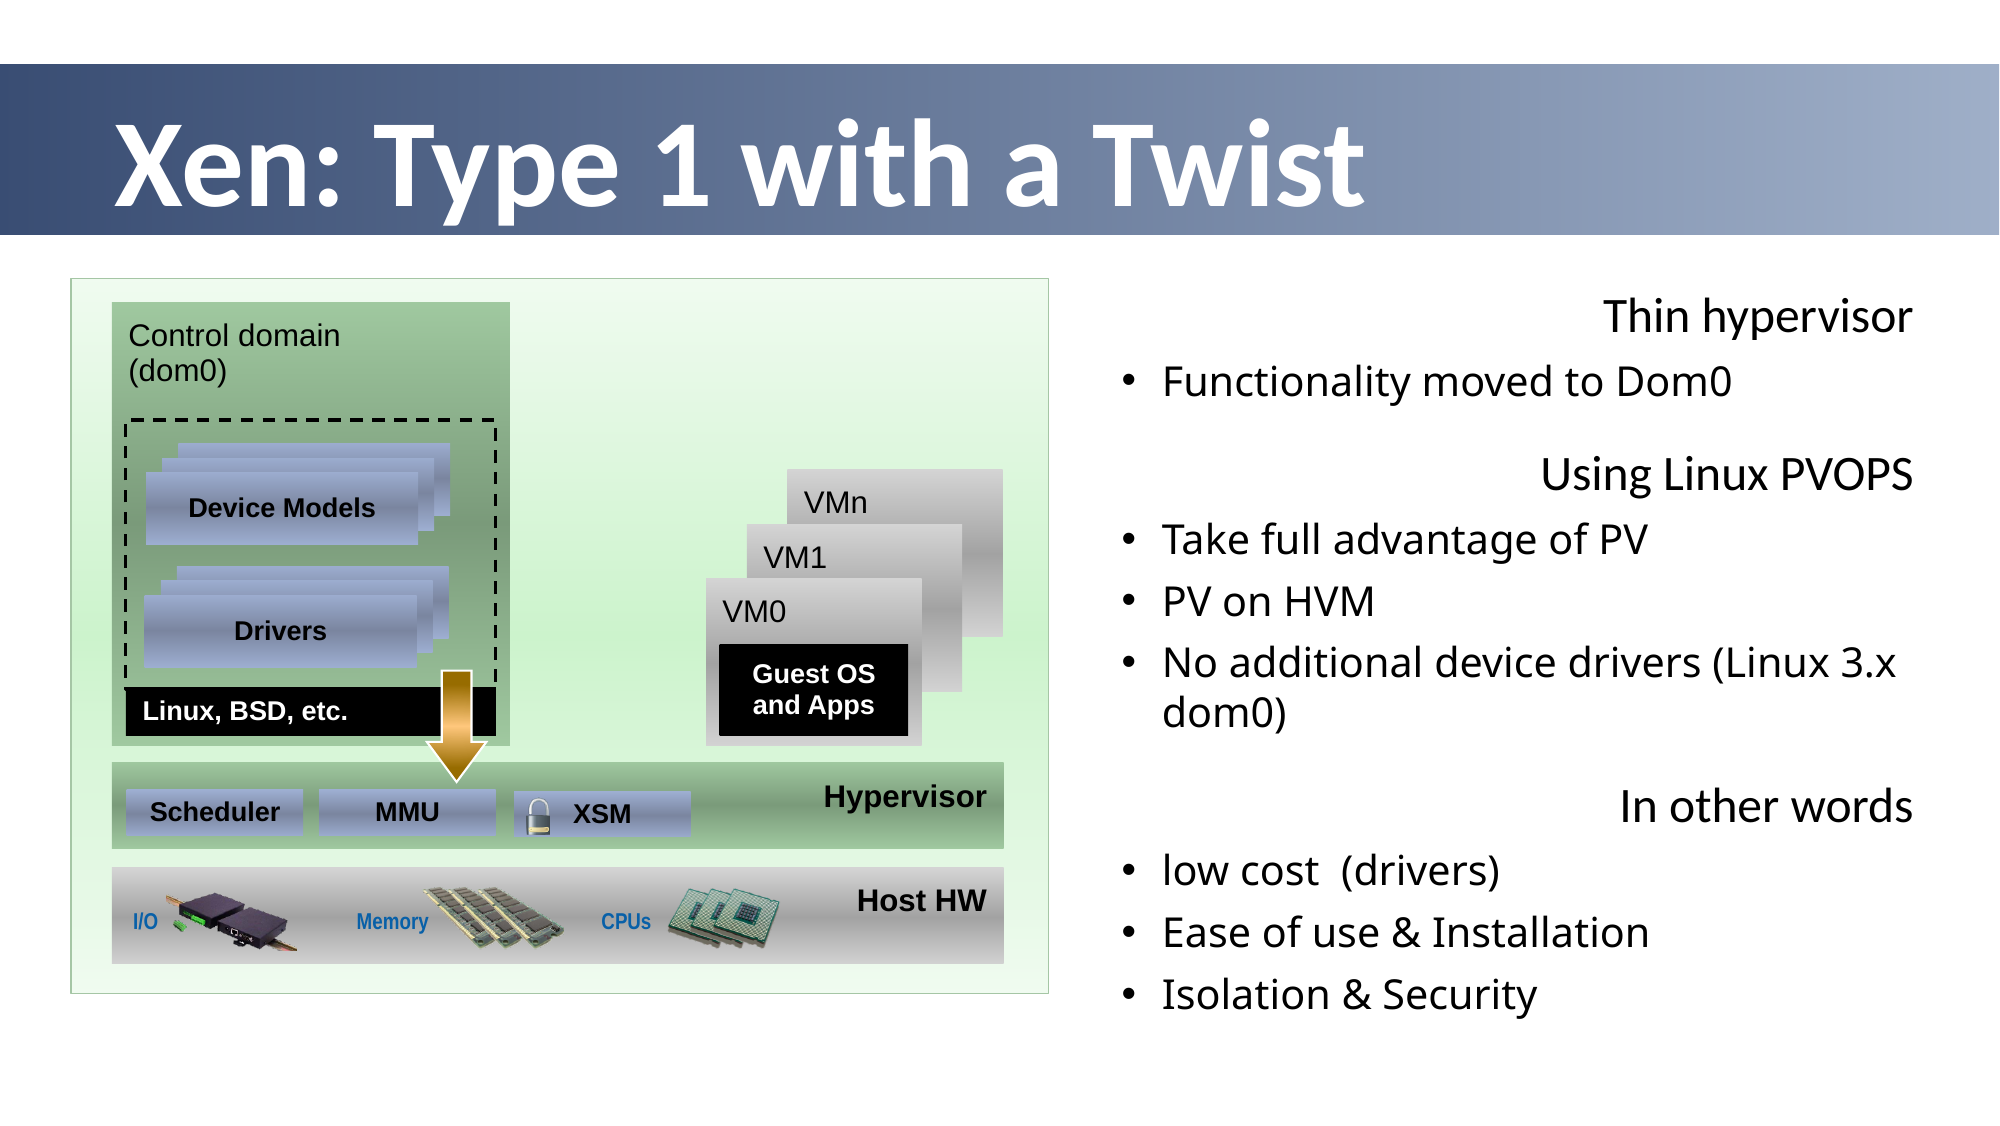

# Xen: Type 1 with a Twist
Thin hypervisor
Functionality moved to Dom0
Using Linux PVOPS
Take full advantage of PV
PV on HVM
No additional device drivers (Linux 3.x dom0)
In other words
low cost (drivers)
Ease of use & Installation
Isolation & Security
Control domain
(dom0)
VMn
VM1
VM0
Guest OS
and Apps
Device Models
Drivers
Linux, BSD, etc.
Hypervisor
Scheduler
MMU
XSM
Host HW
I/O
Memory
CPUs